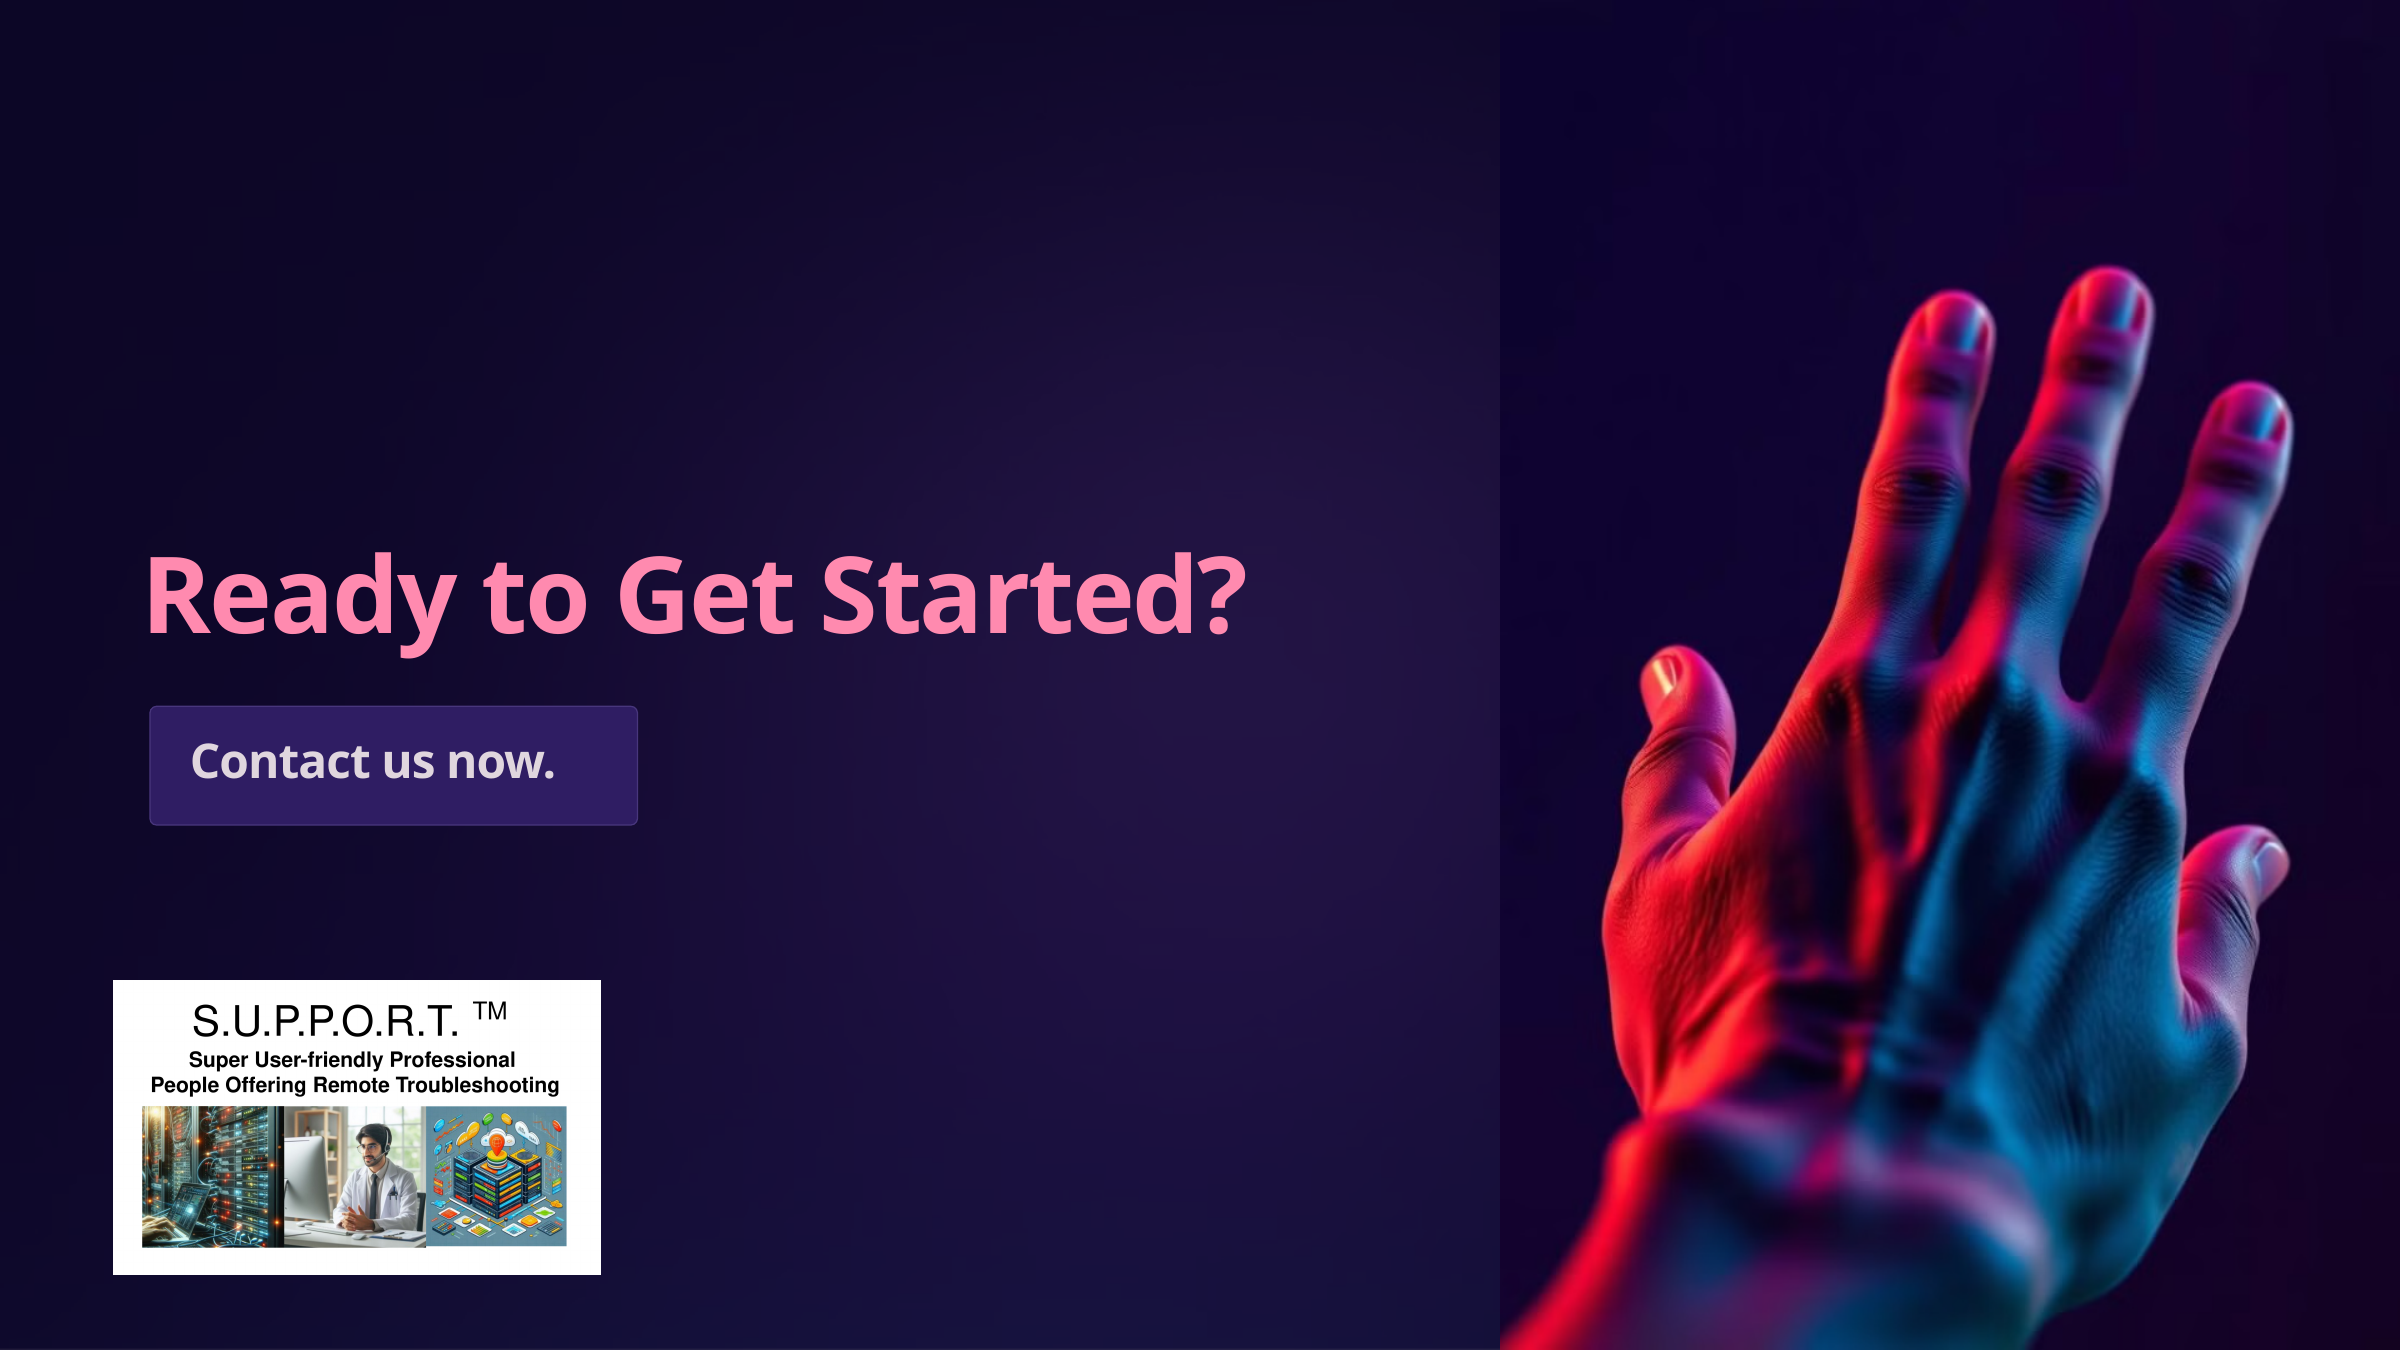

Ready to Get Started?
Contact us now.